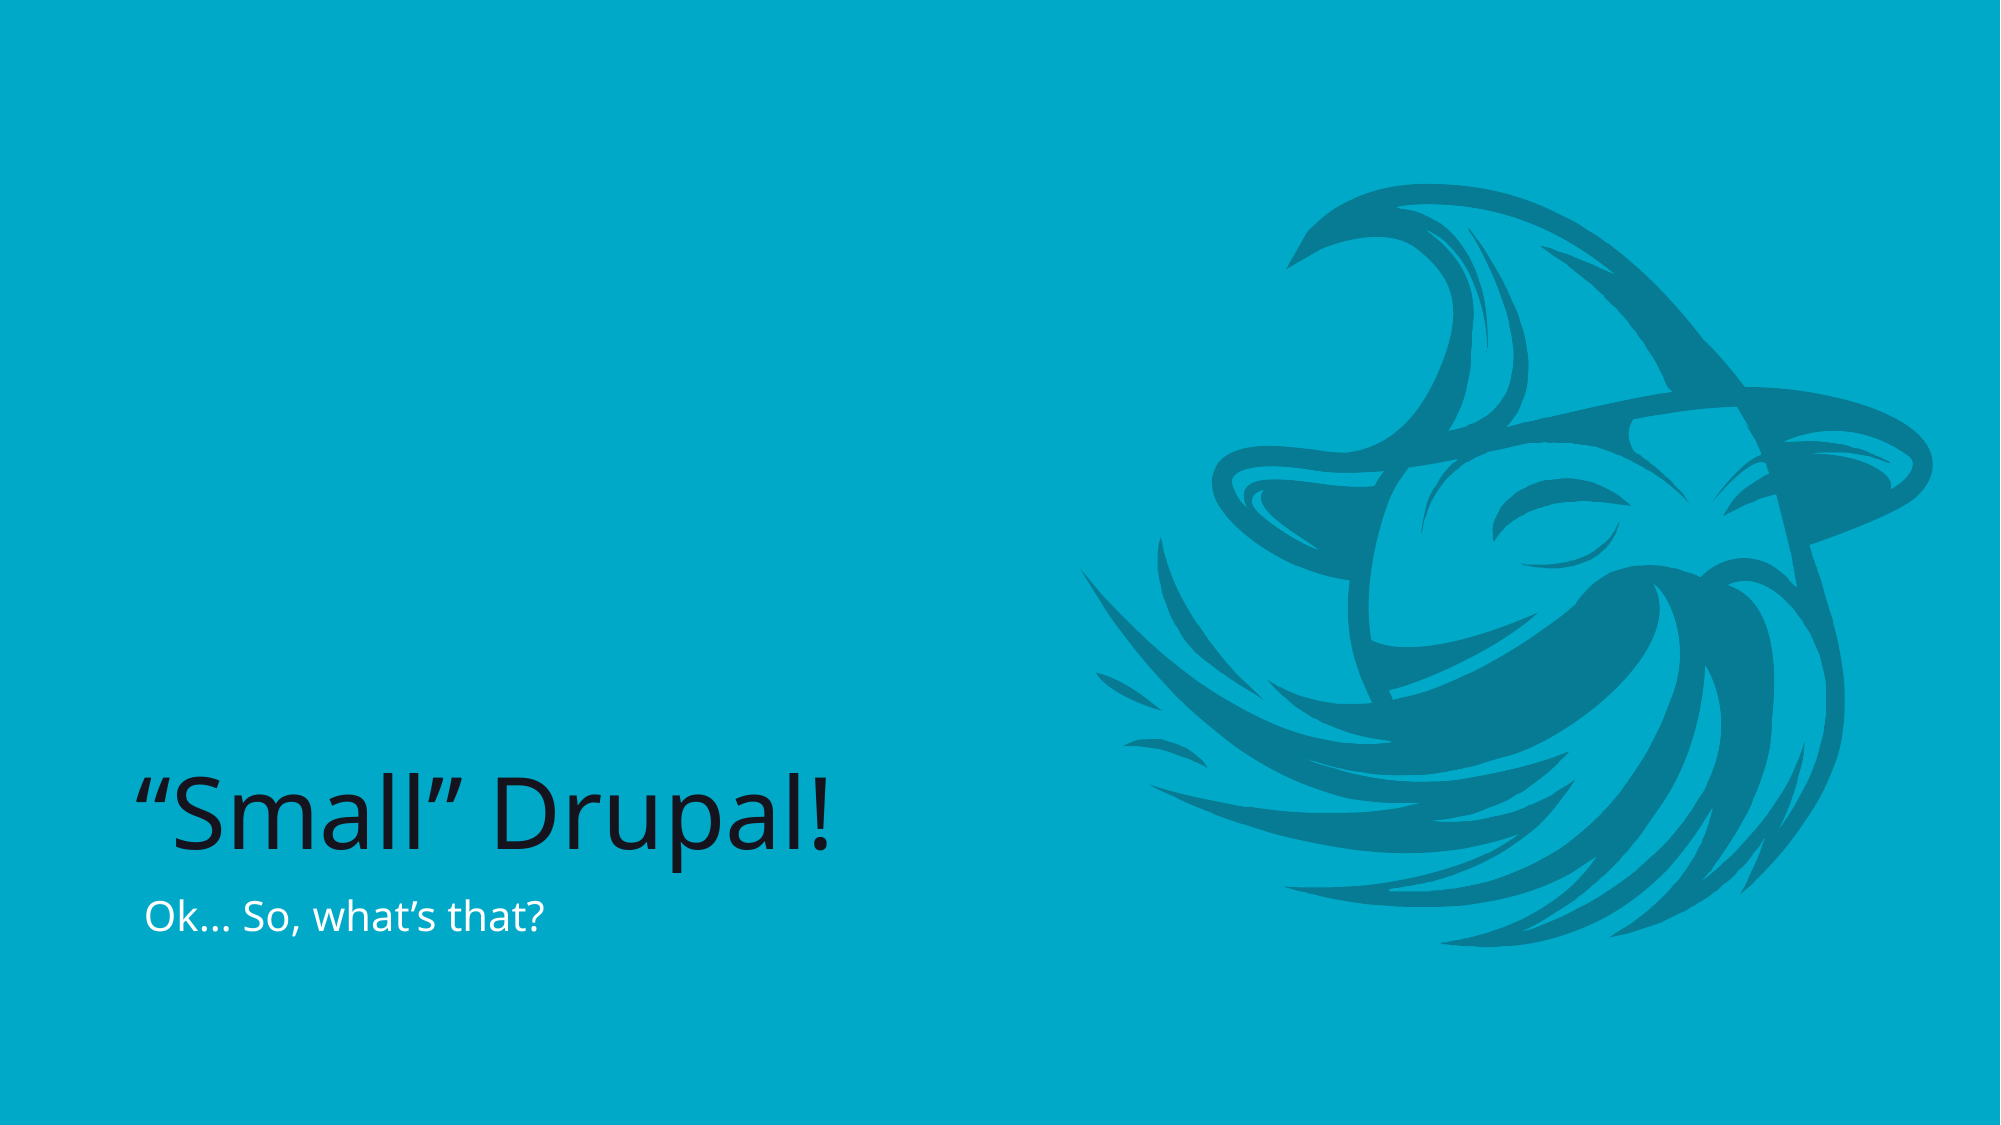

# “Small” Drupal!
Ok… So, what’s that?